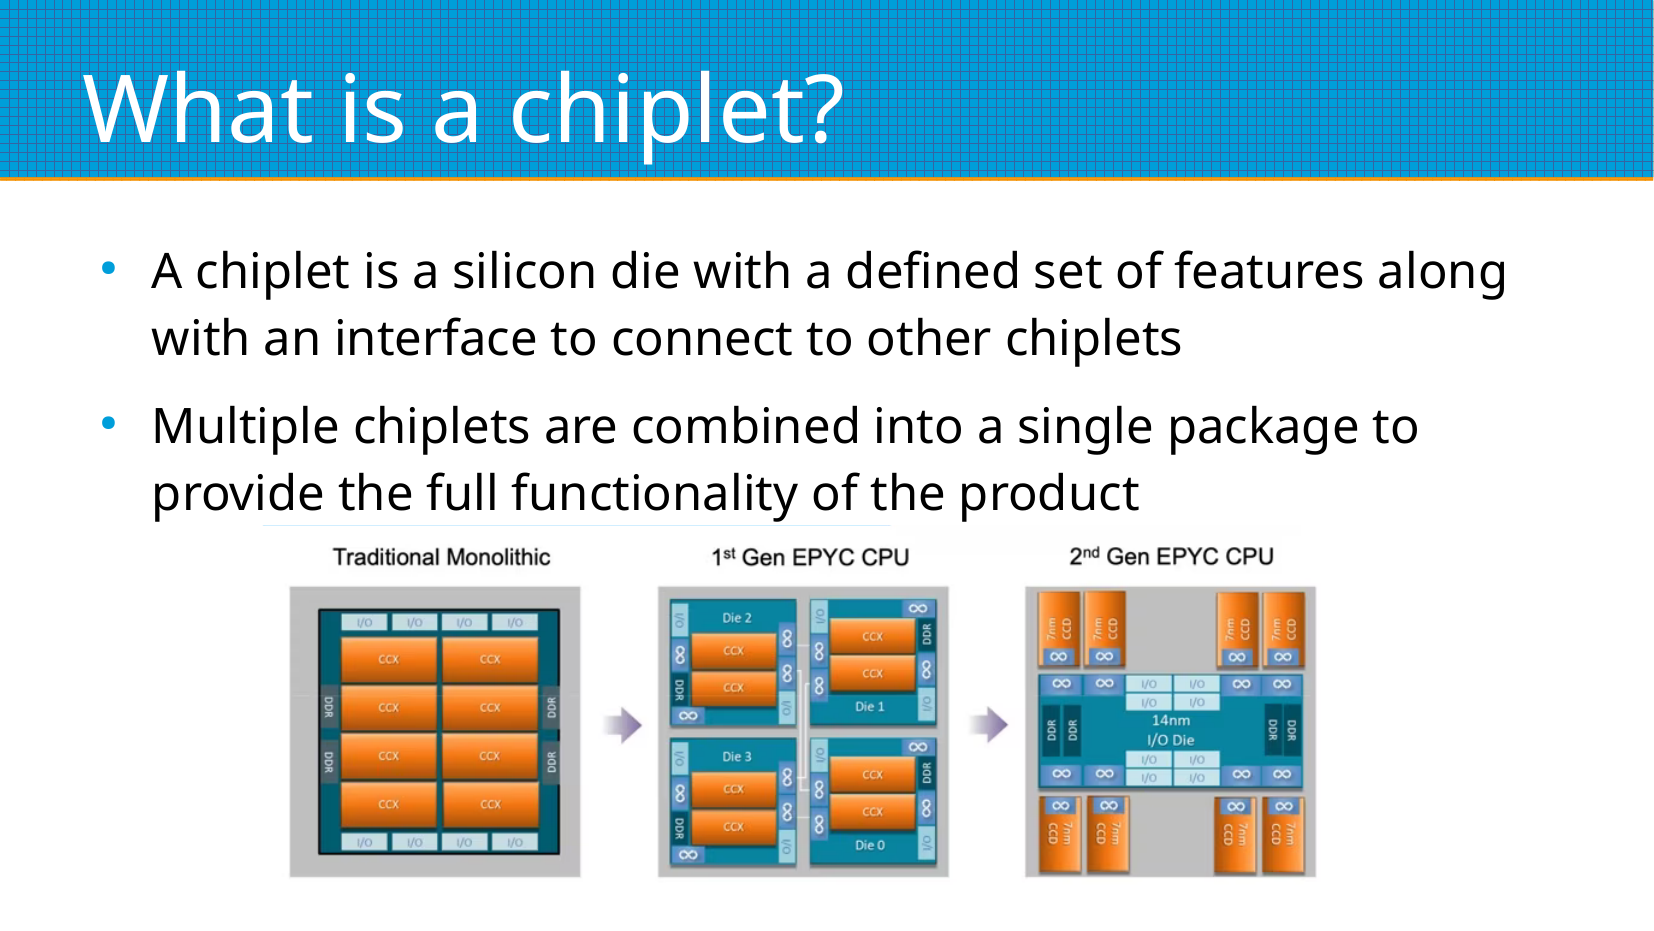

# What is a chiplet?
A chiplet is a silicon die with a defined set of features along with an interface to connect to other chiplets
Multiple chiplets are combined into a single package to provide the full functionality of the product